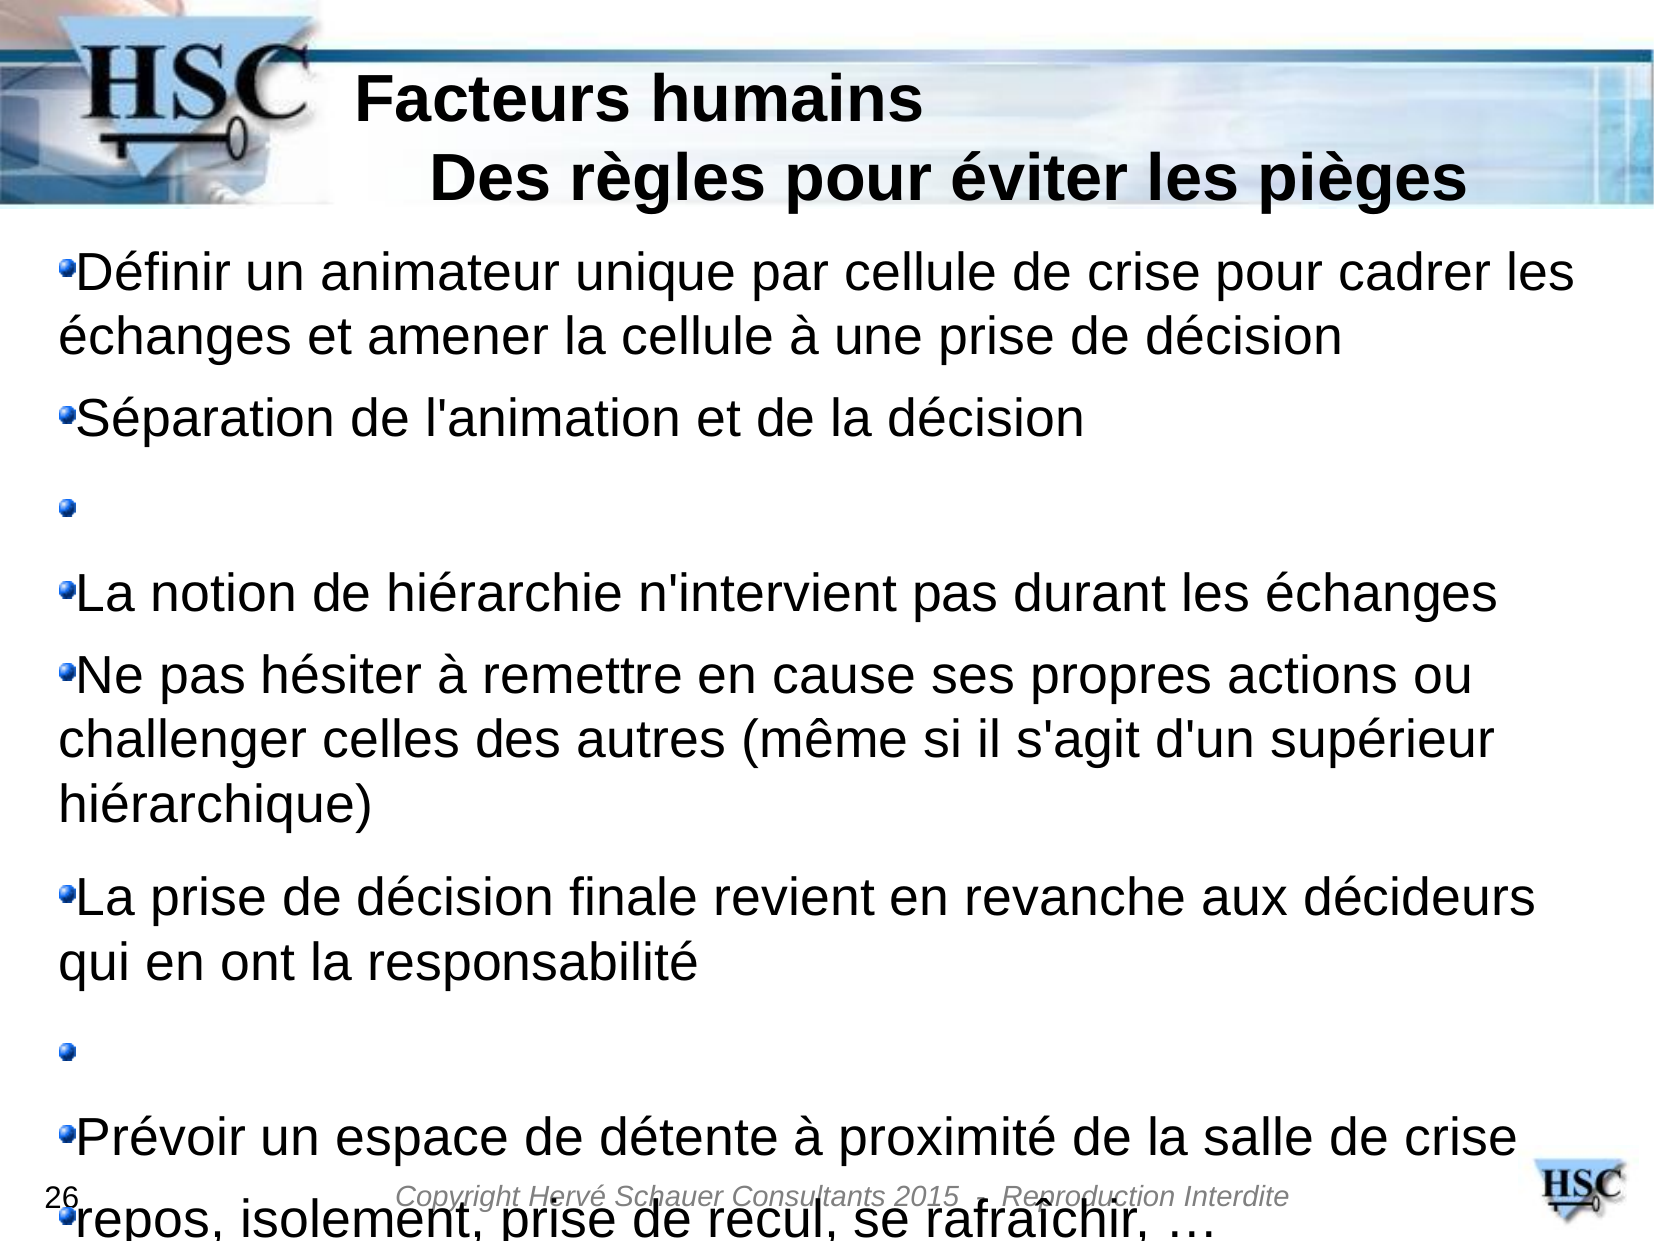

# Facteurs humains Des règles pour éviter les pièges
Définir un animateur unique par cellule de crise pour cadrer les échanges et amener la cellule à une prise de décision
Séparation de l'animation et de la décision
La notion de hiérarchie n'intervient pas durant les échanges
Ne pas hésiter à remettre en cause ses propres actions ou challenger celles des autres (même si il s'agit d'un supérieur hiérarchique)
La prise de décision finale revient en revanche aux décideurs qui en ont la responsabilité
Prévoir un espace de détente à proximité de la salle de crise
repos, isolement, prise de recul, se rafraîchir, …